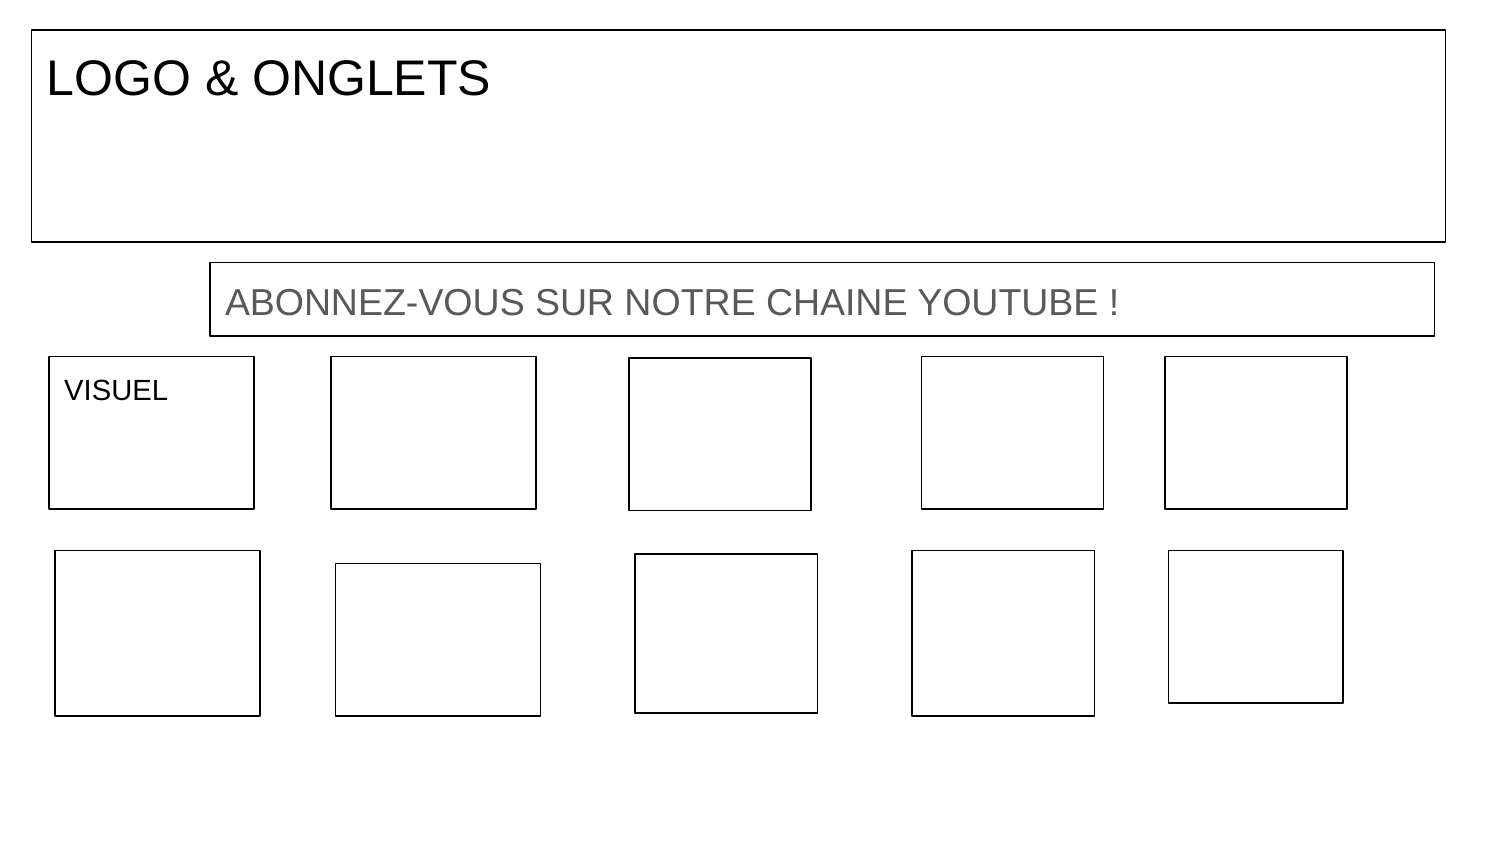

# LOGO & ONGLETS
ABONNEZ-VOUS SUR NOTRE CHAINE YOUTUBE !
VISUEL